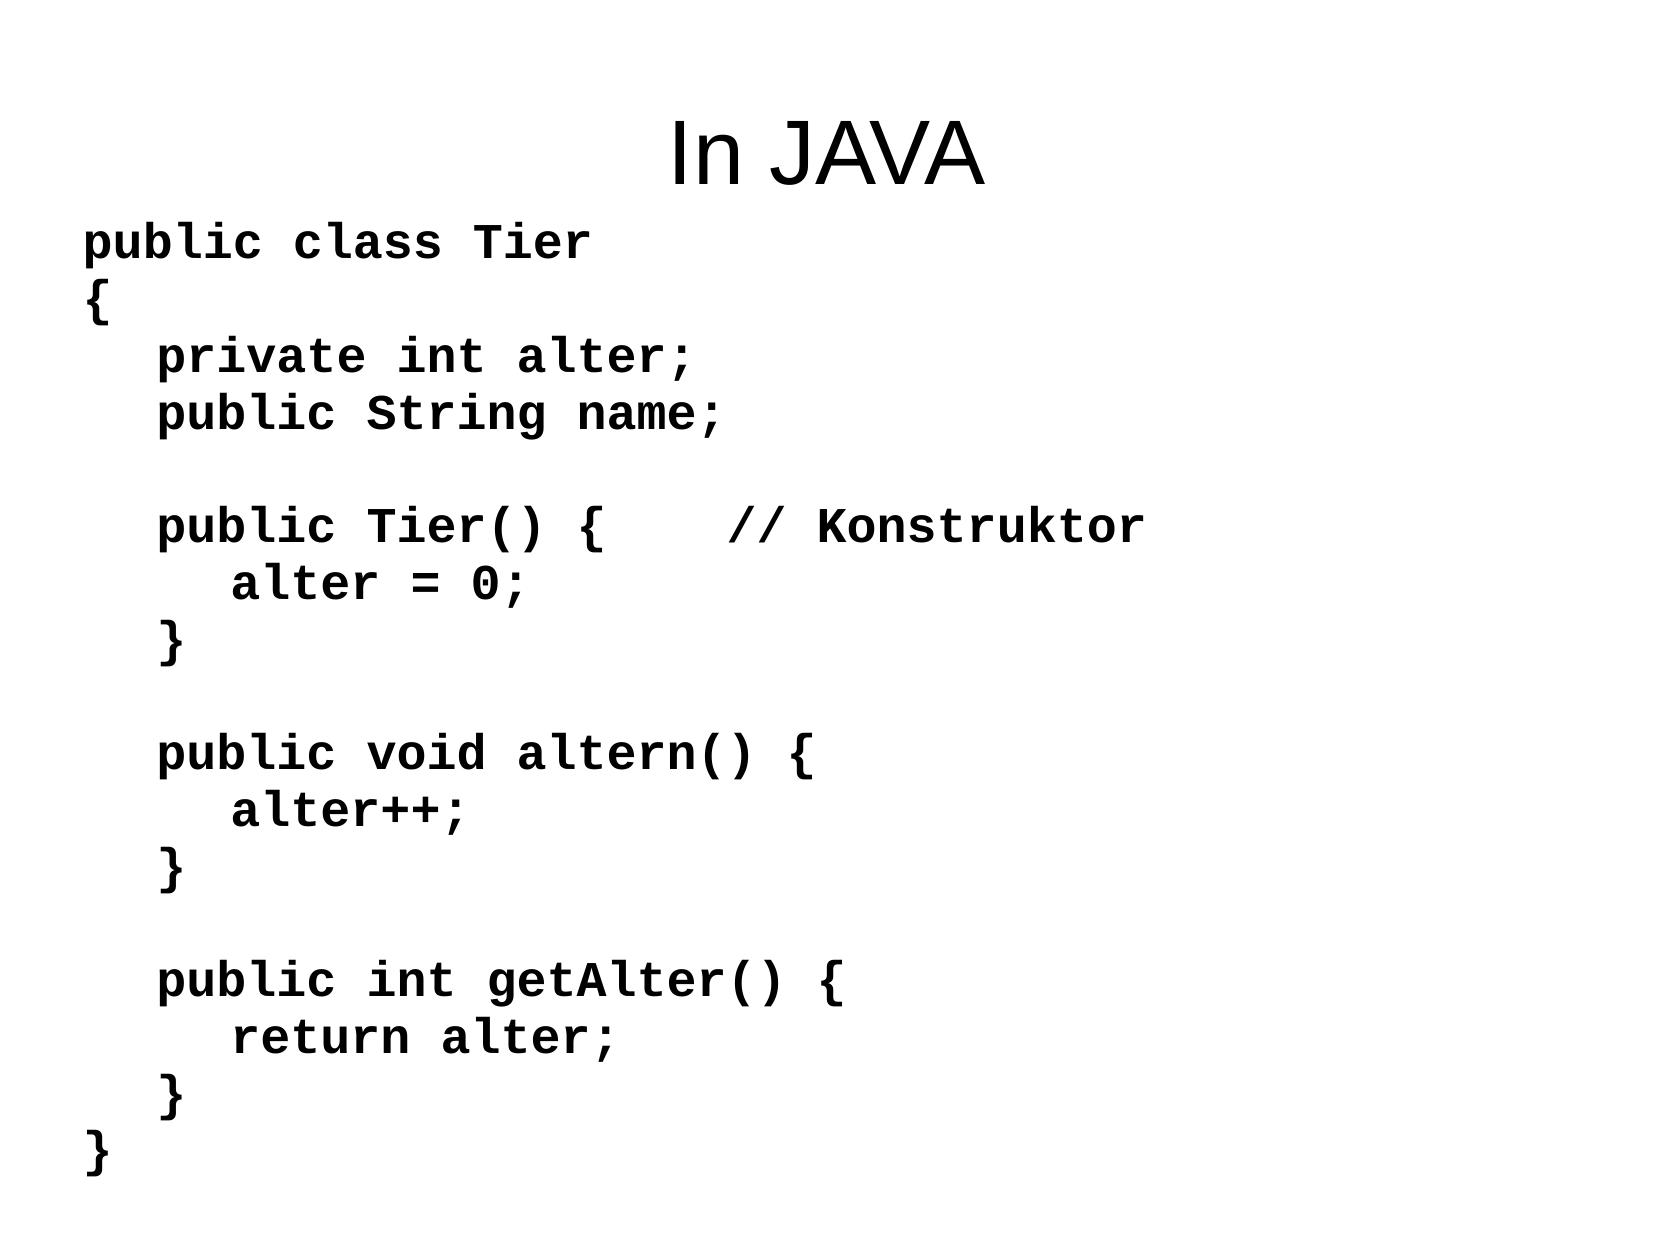

# In JAVA
public class Tier
{
	private int alter;
	public String name;
	public Tier() { // Konstruktor
		alter = 0;
	}
	public void altern() {
		alter++;
	}
	public int getAlter() {
		return alter;
	}
}